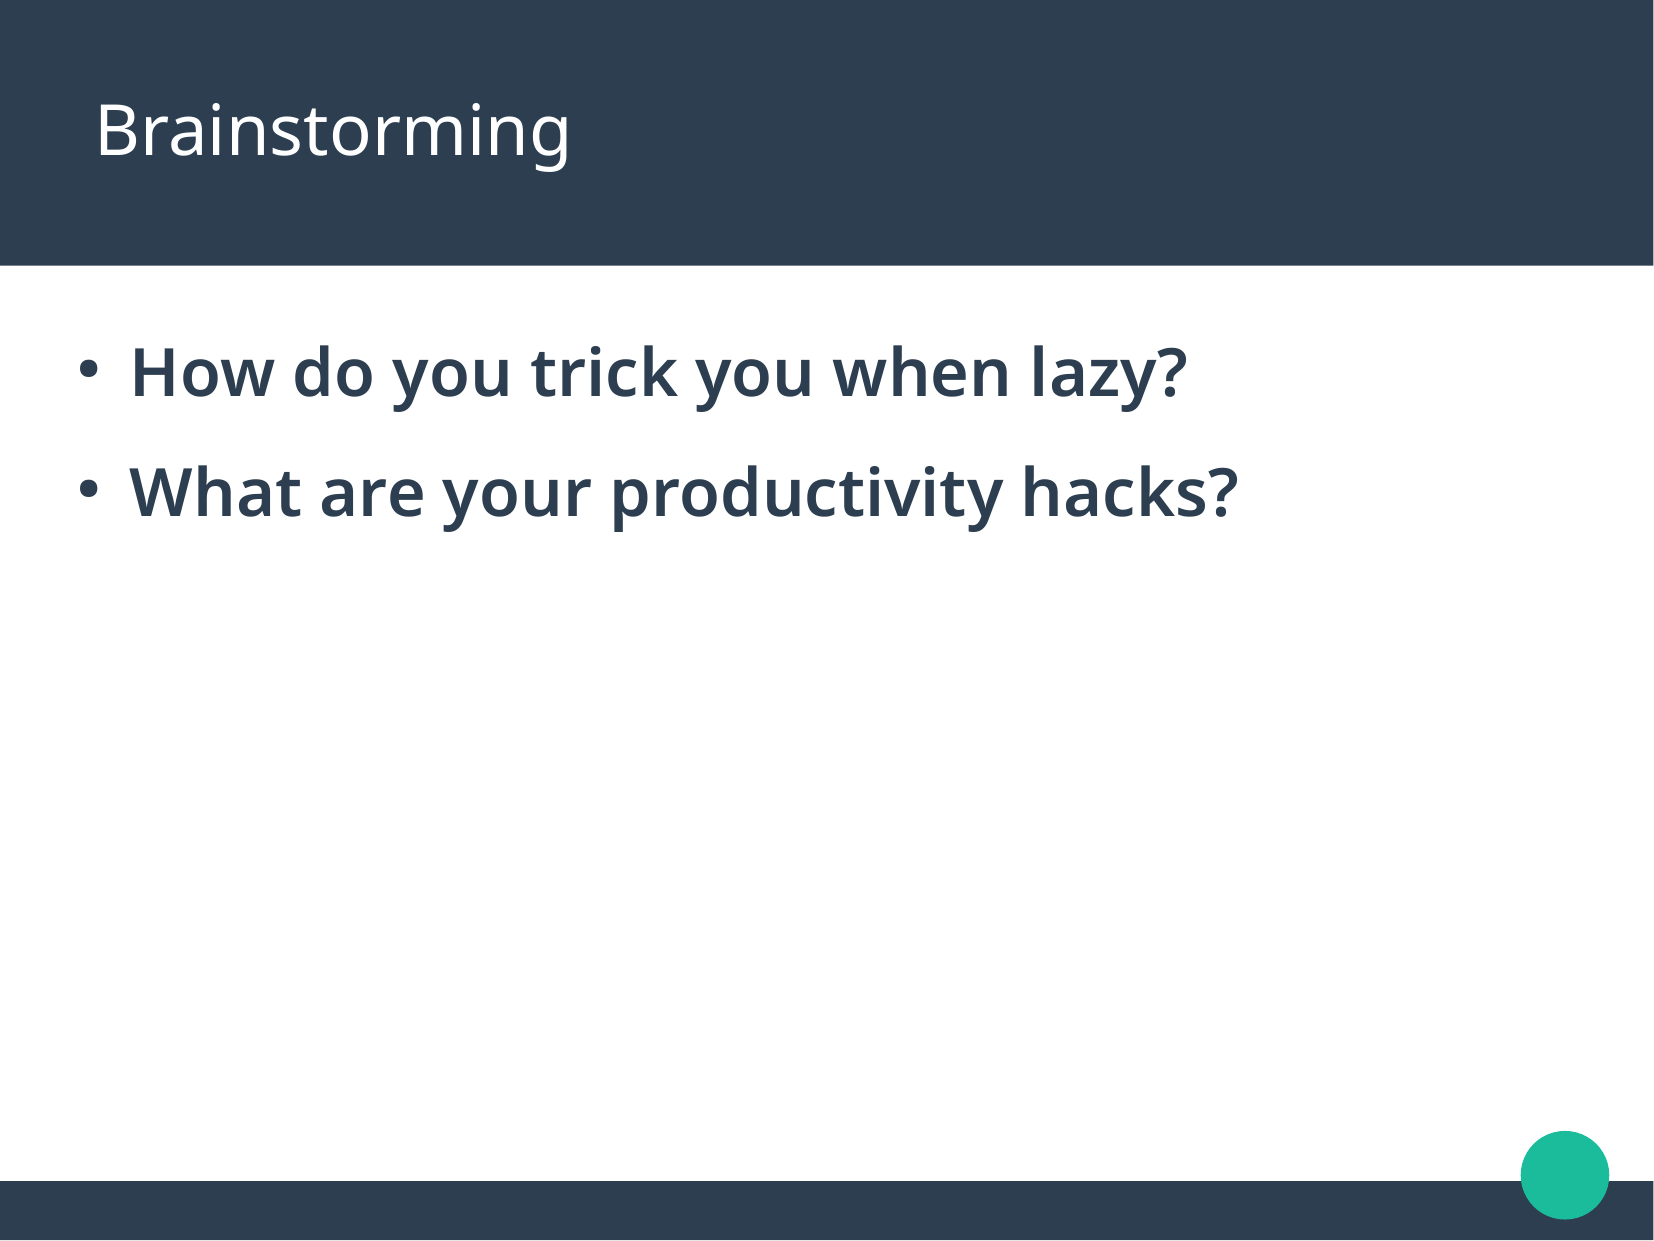

# Brainstorming
How do you trick you when lazy?
What are your productivity hacks?